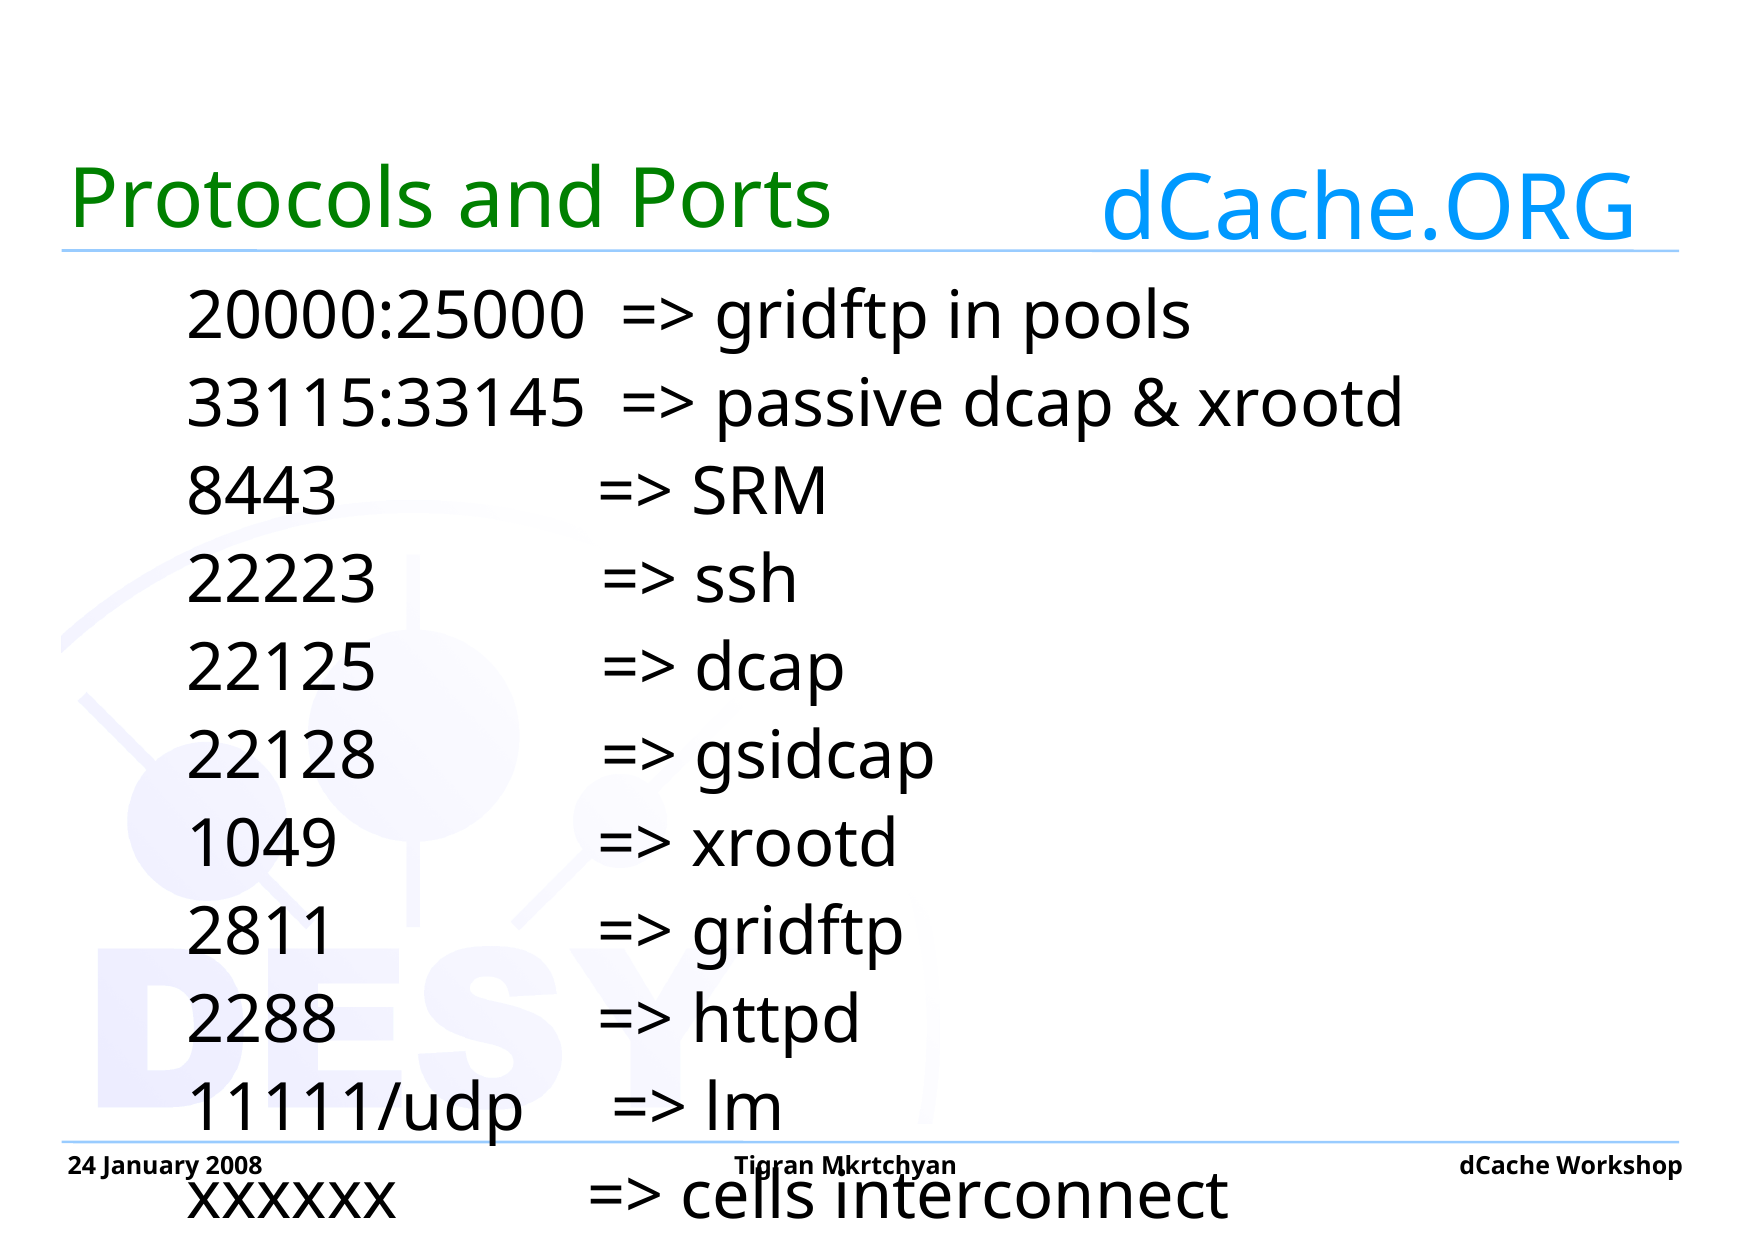

Protocols and Ports
20000:25000 => gridftp in pools
33115:33145 => passive dcap & xrootd
8443 => SRM
22223 => ssh
22125 => dcap
22128 => gsidcap
1049 => xrootd
2811 => gridftp
2288 => httpd
11111/udp => lm
xxxxxx => cells interconnect